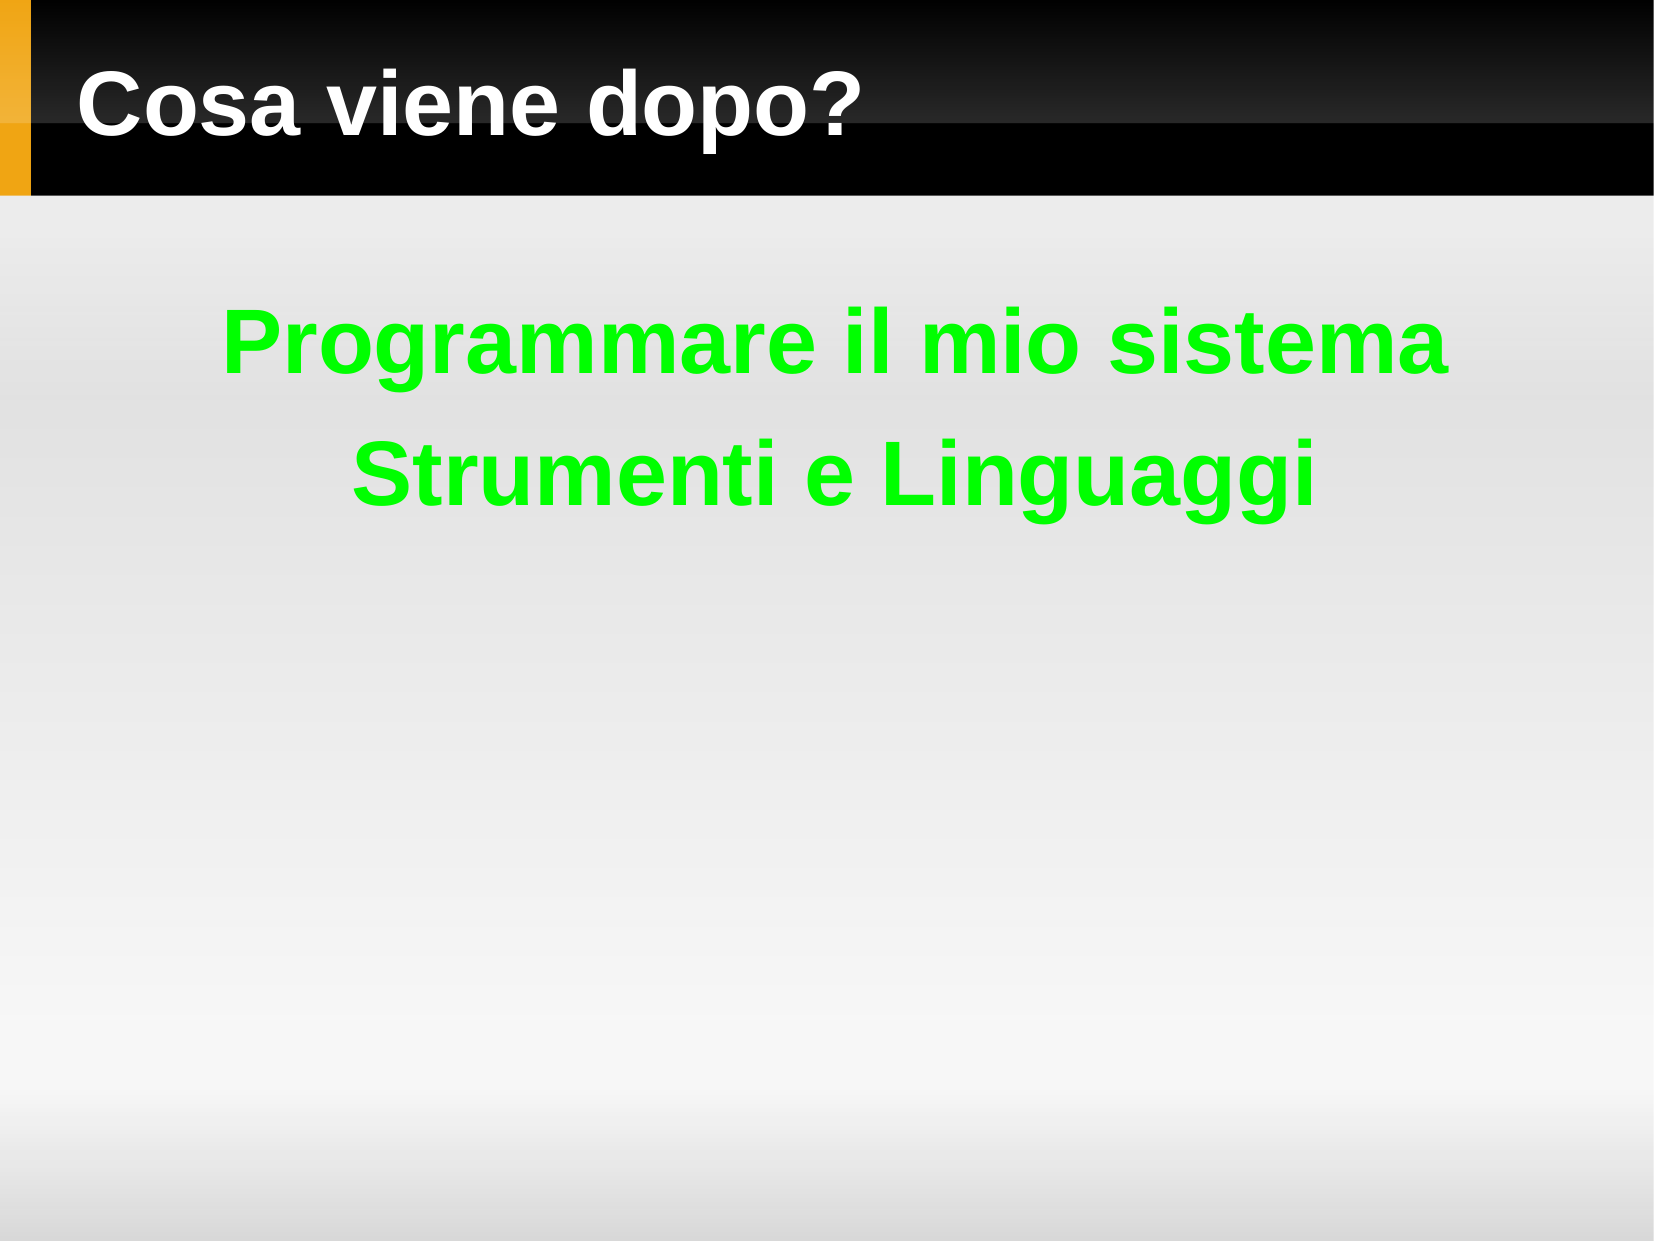

# Cosa viene dopo?
Programmare il mio sistema
Strumenti e Linguaggi